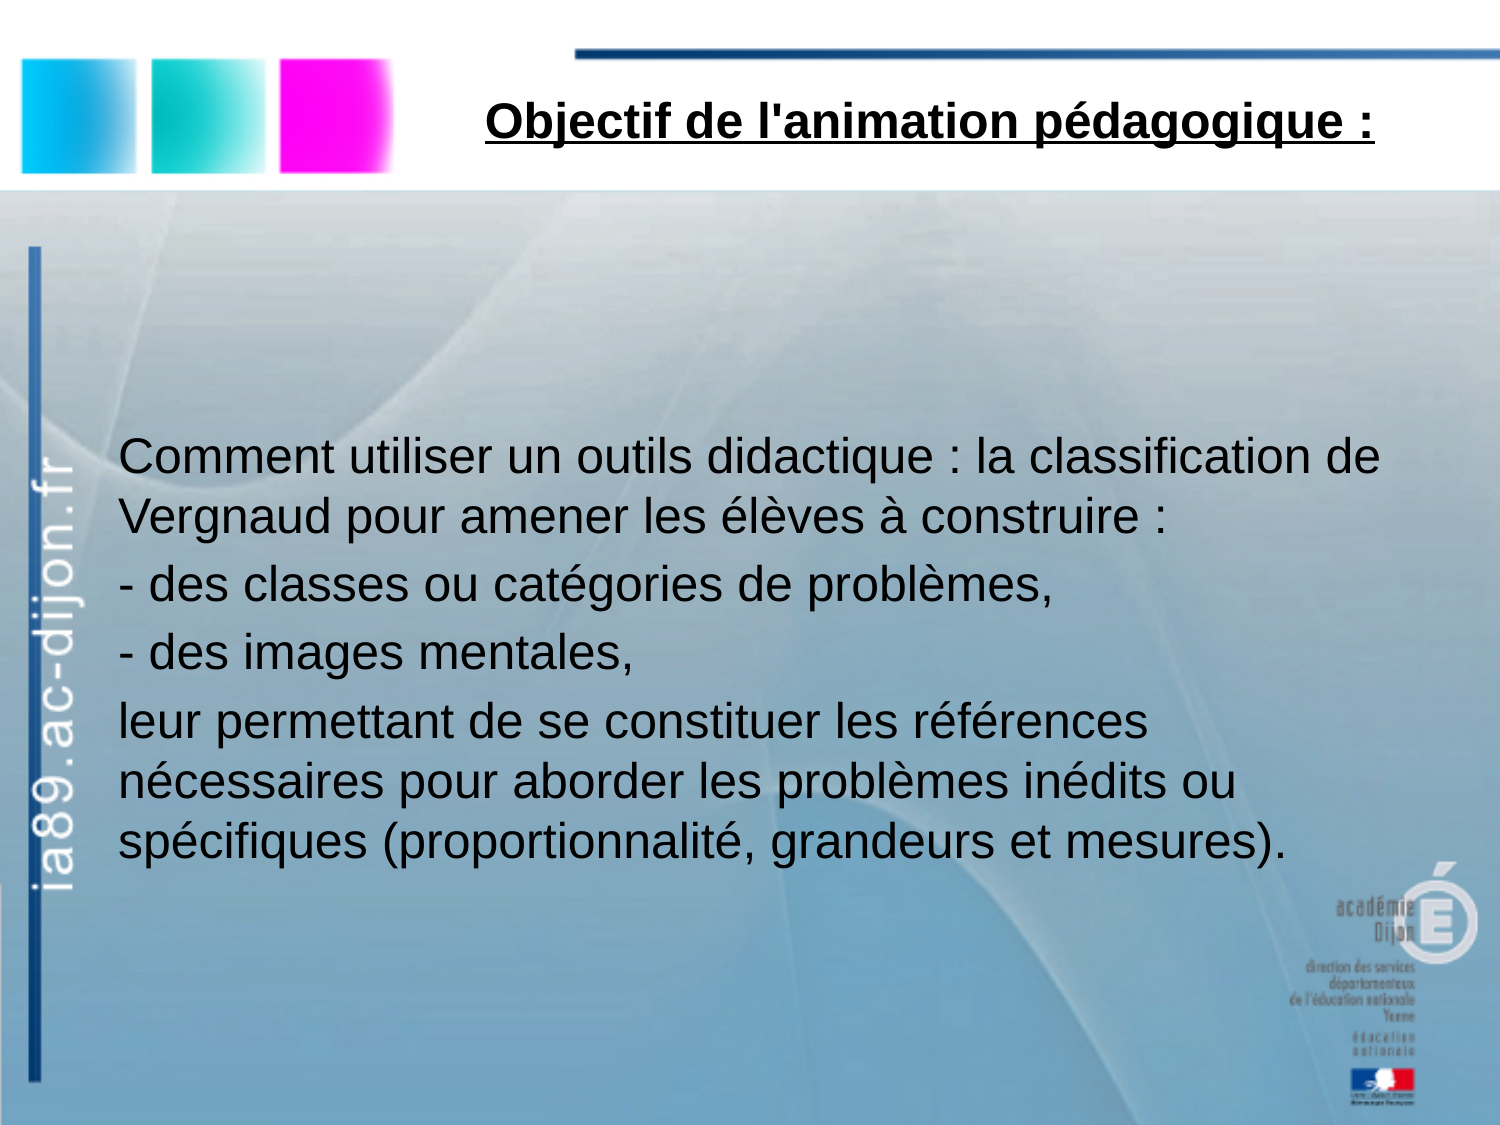

# Objectif de l'animation pédagogique :
Comment utiliser un outils didactique : la classification de Vergnaud pour amener les élèves à construire :
- des classes ou catégories de problèmes,
- des images mentales,
leur permettant de se constituer les références nécessaires pour aborder les problèmes inédits ou spécifiques (proportionnalité, grandeurs et mesures).